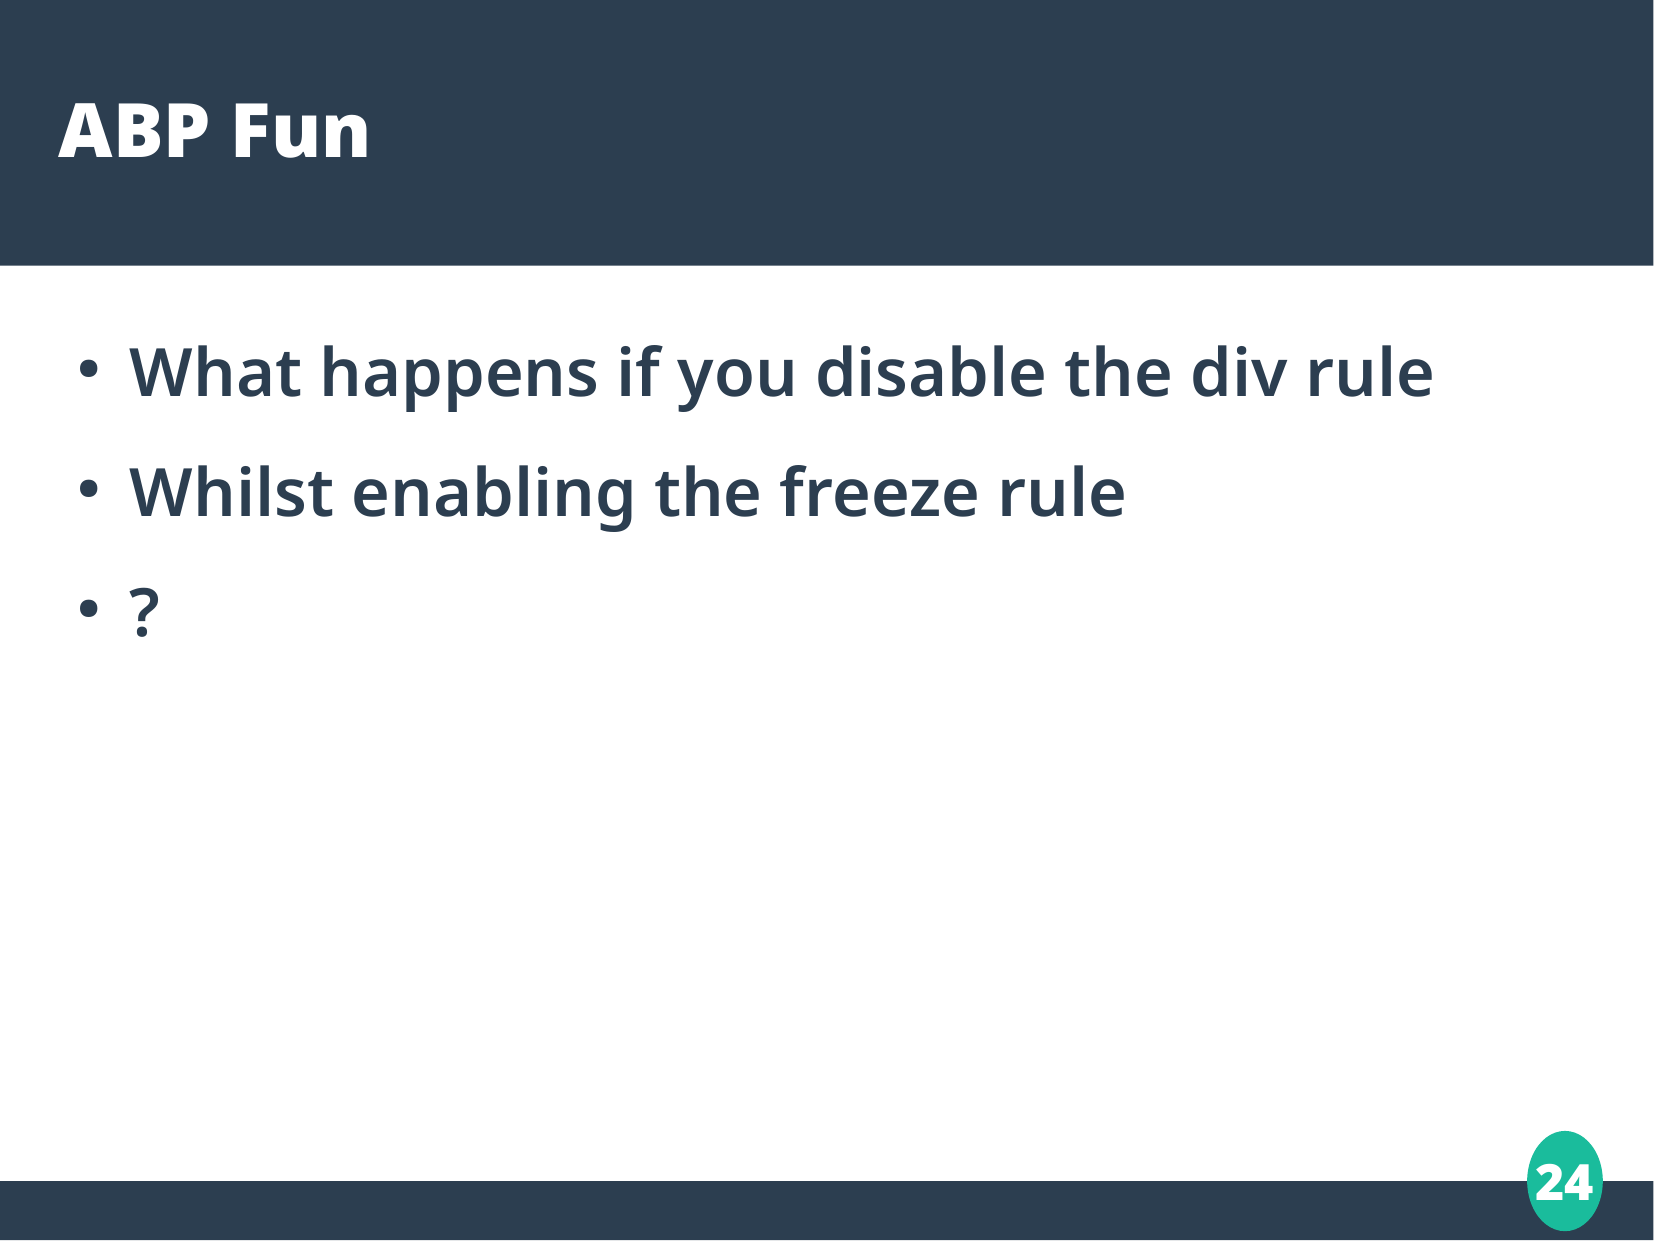

# ABP Fun
What happens if you disable the div rule
Whilst enabling the freeze rule
?